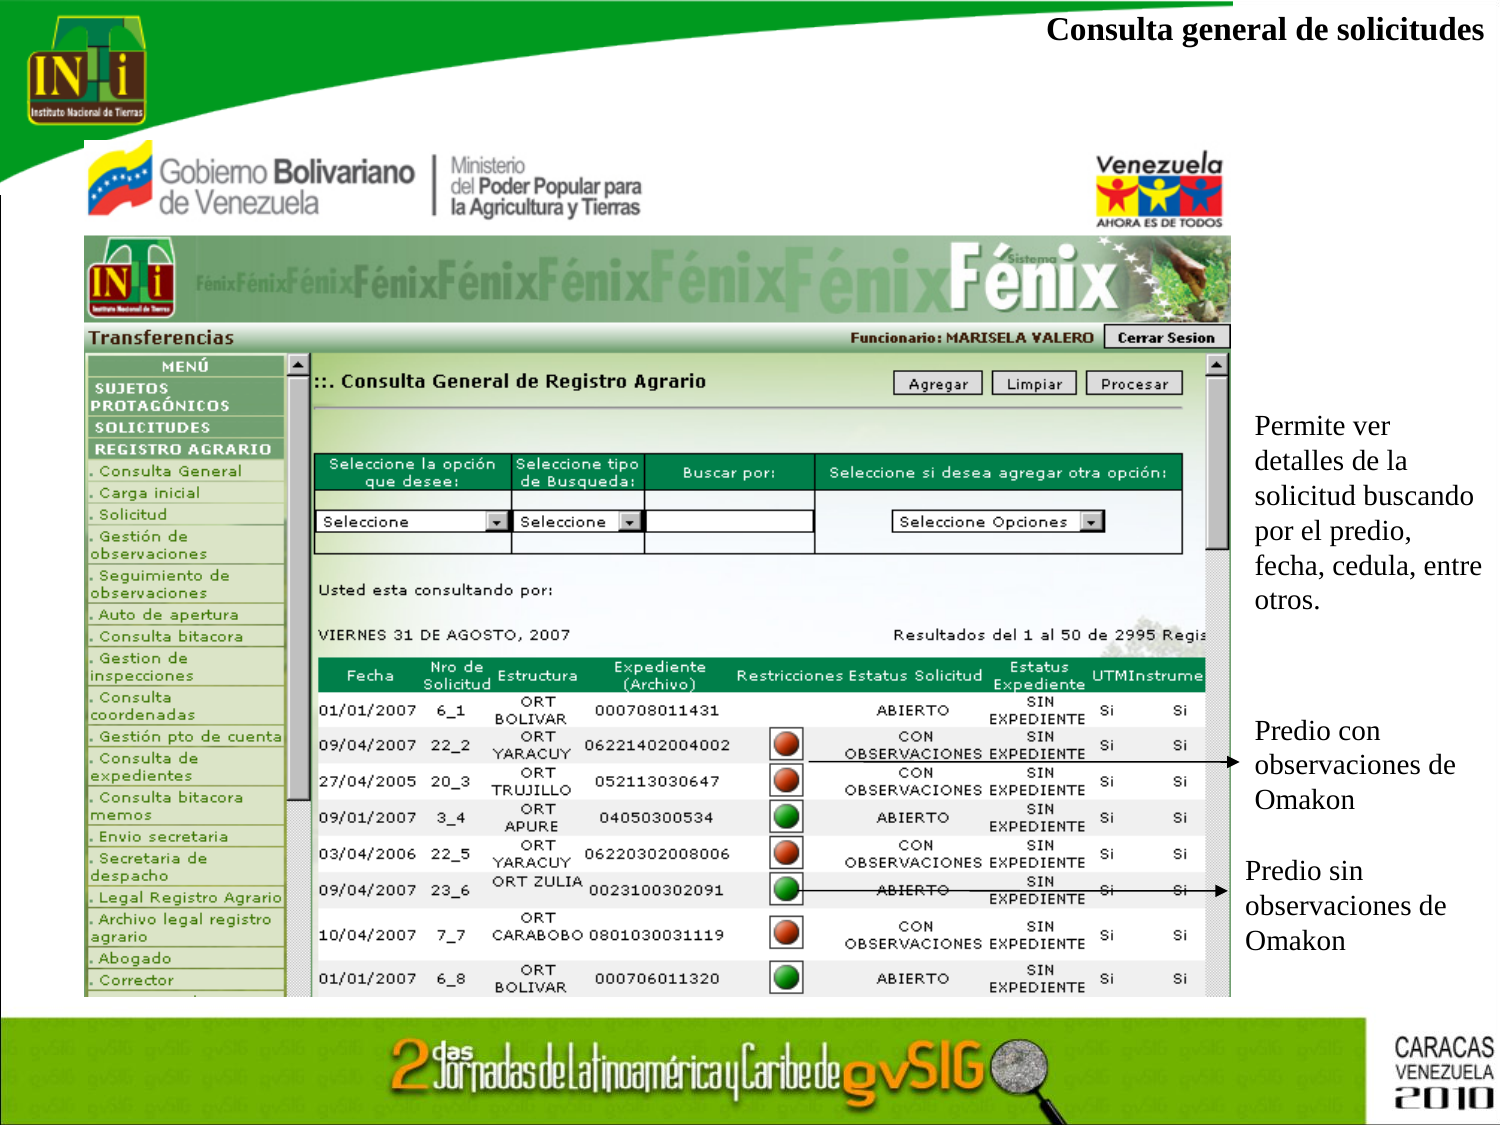

Consulta general de solicitudes
Permite ver detalles de la solicitud buscando por el predio, fecha, cedula, entre otros.
Predio con observaciones de Omakon
Predio sin observaciones de Omakon